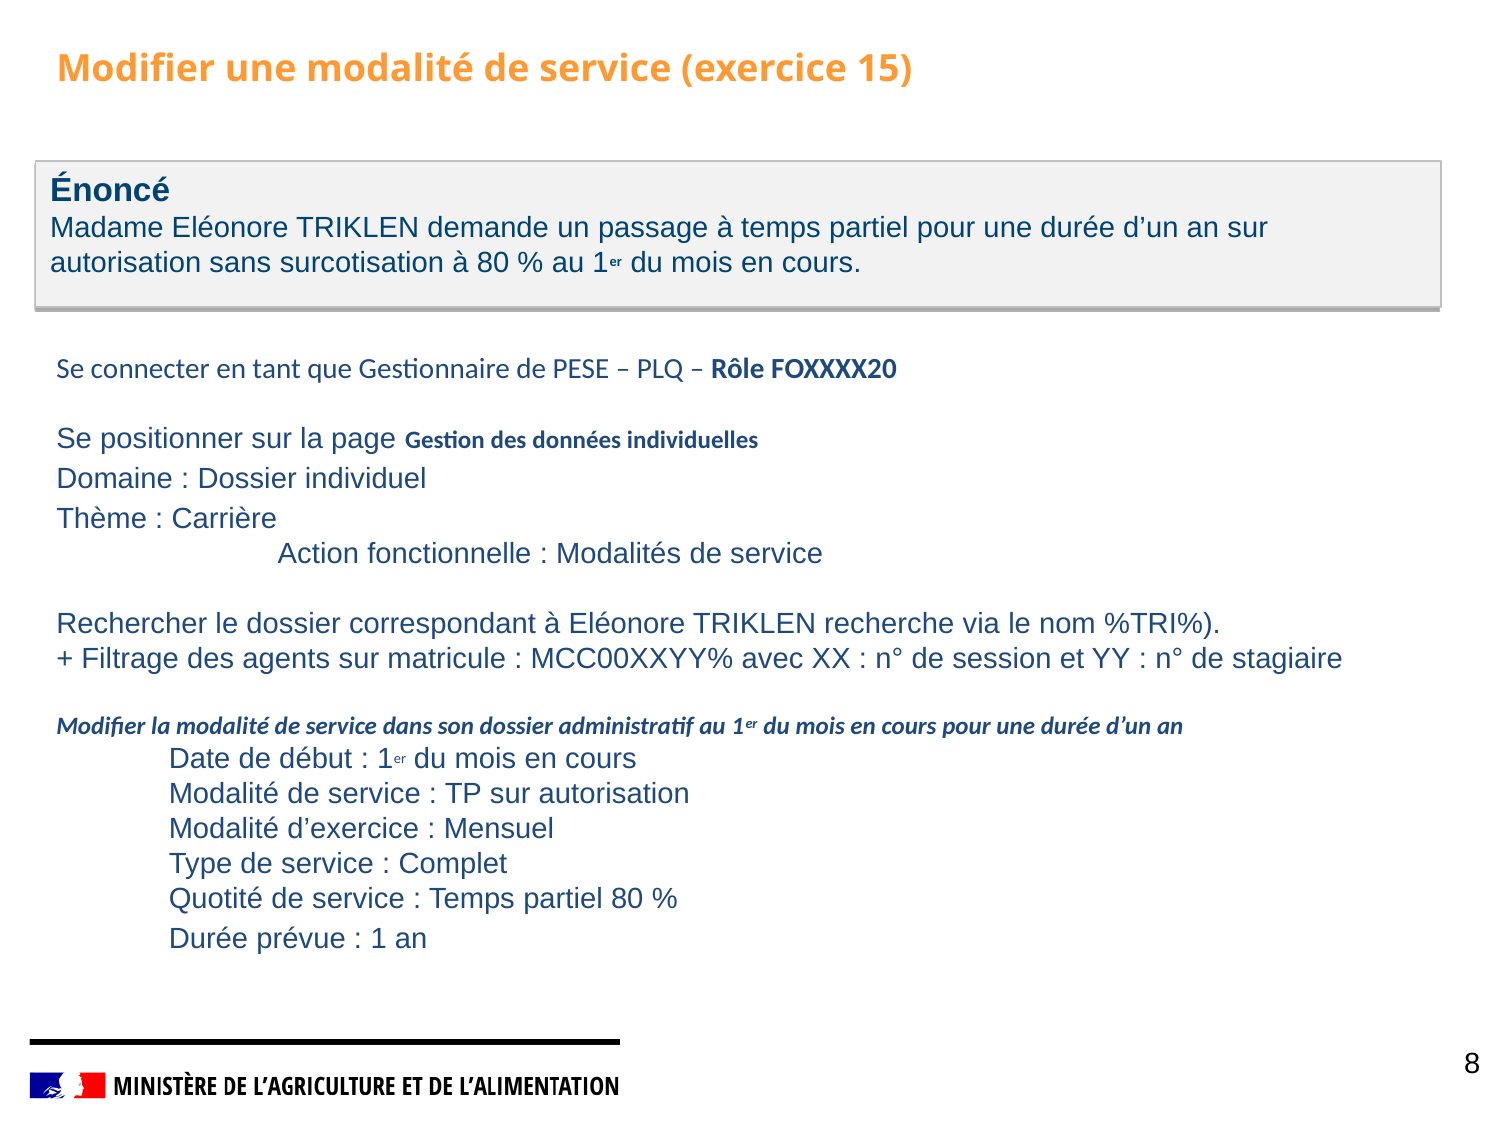

Modifier une modalité de service (exercice 15)
Énoncé
Madame Eléonore TRIKLEN demande un passage à temps partiel pour une durée d’un an sur autorisation sans surcotisation à 80 % au 1er du mois en cours.
Se connecter en tant que Gestionnaire de PESE – PLQ – Rôle FOXXXX20
Se positionner sur la page Gestion des données individuelles
Domaine : Dossier individuel
Thème : Carrière
			Action fonctionnelle : Modalités de service
Rechercher le dossier correspondant à Eléonore TRIKLEN recherche via le nom %TRI%).
+ Filtrage des agents sur matricule : MCC00XXYY% avec XX : n° de session et YY : n° de stagiaire
Modifier la modalité de service dans son dossier administratif au 1er du mois en cours pour une durée d’un an
Date de début : 1er du mois en cours
Modalité de service : TP sur autorisation
Modalité d’exercice : Mensuel
Type de service : Complet
Quotité de service : Temps partiel 80 %
Durée prévue : 1 an